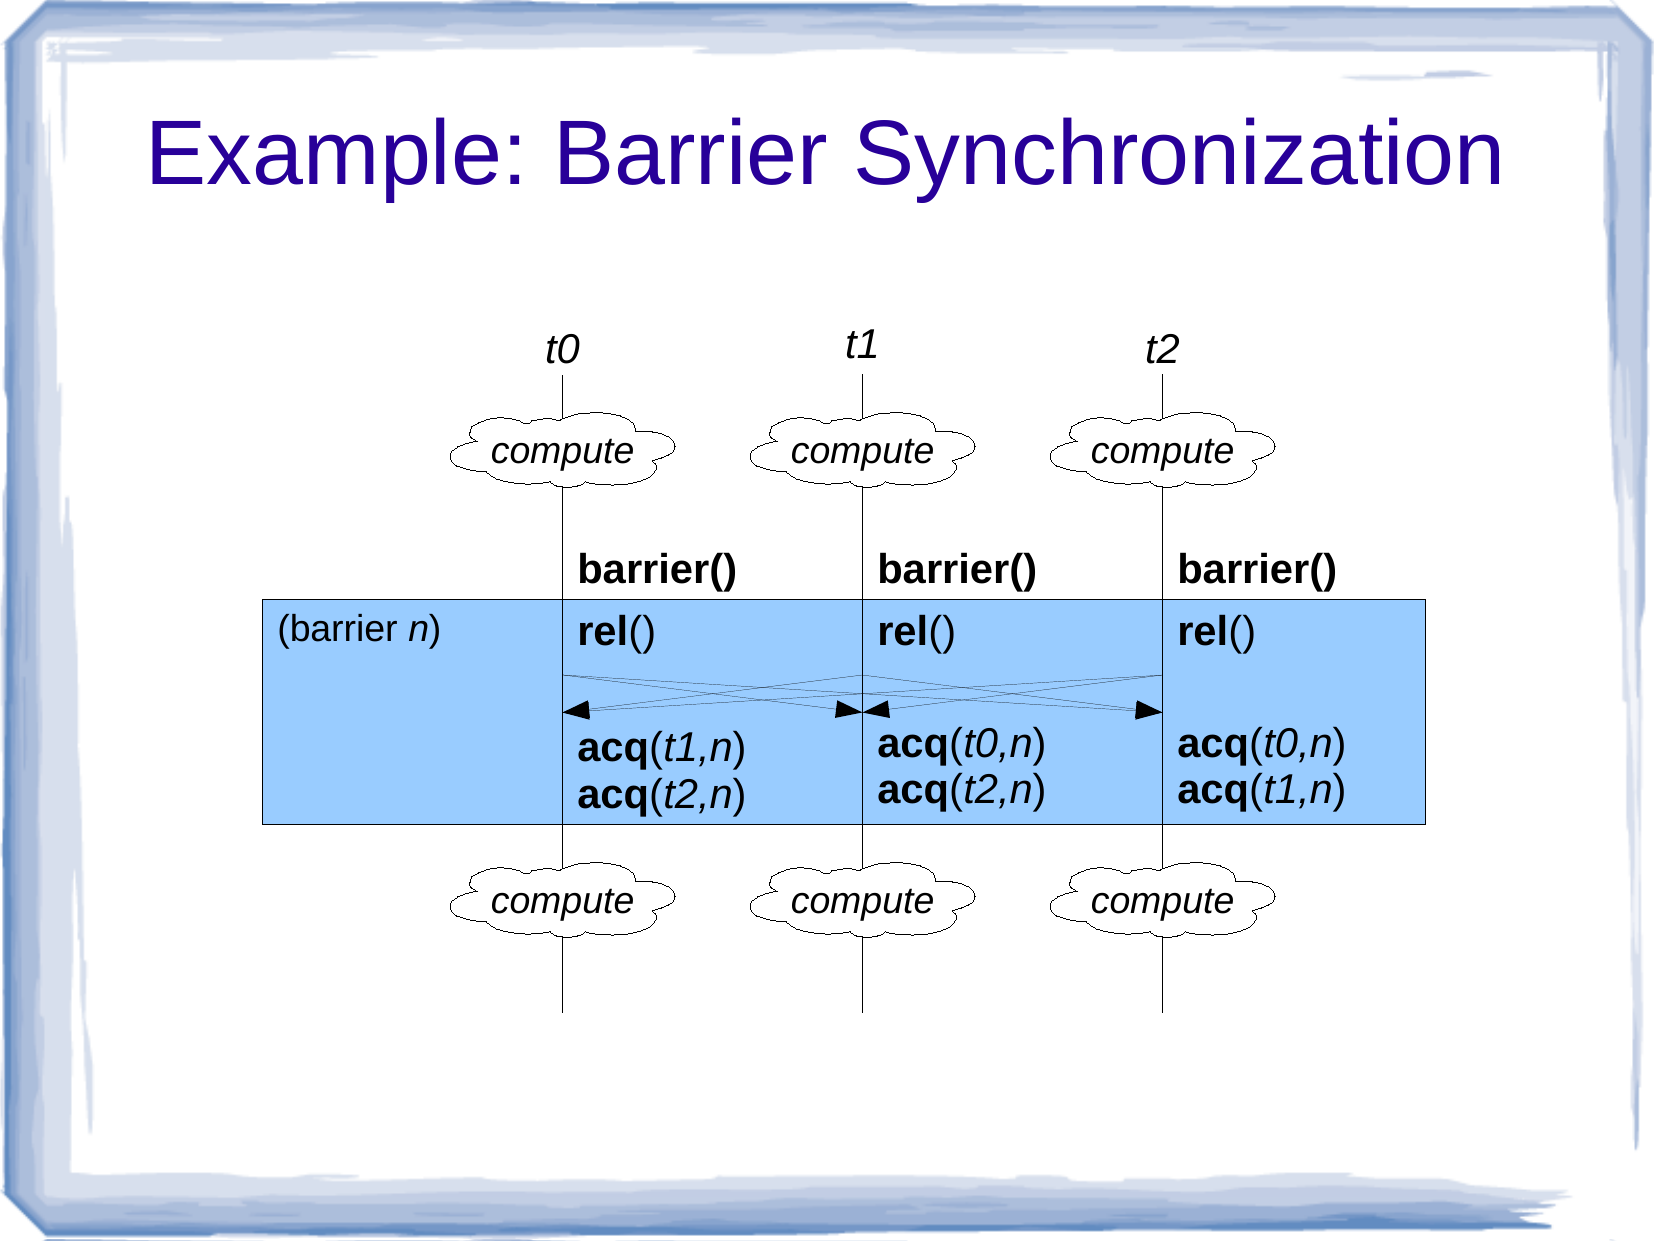

# Example: Barrier Synchronization
t1
t2
t0
compute
compute
compute
barrier()
barrier()
barrier()
rel()
rel()
rel()
(barrier n)
acq(t0,n)
acq(t2,n)
acq(t0,n)
acq(t1,n)
acq(t1,n)
acq(t2,n)
compute
compute
compute